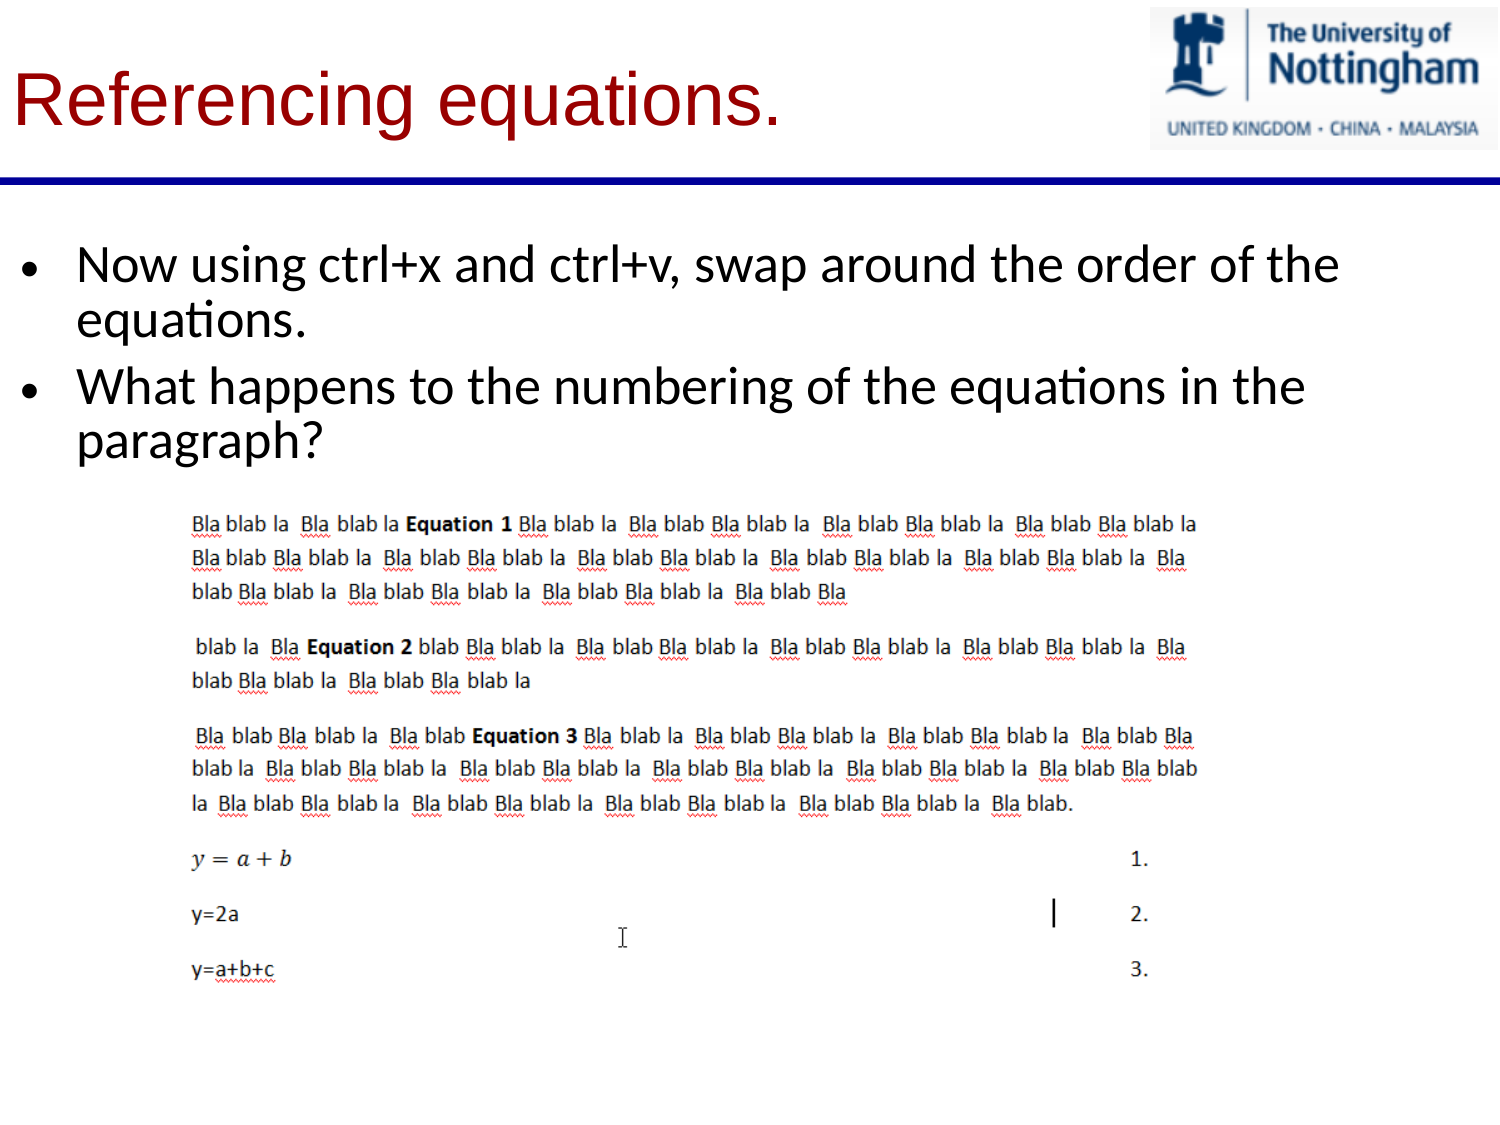

# Referencing equations.
Now using ctrl+x and ctrl+v, swap around the order of the equations.
What happens to the numbering of the equations in the paragraph?